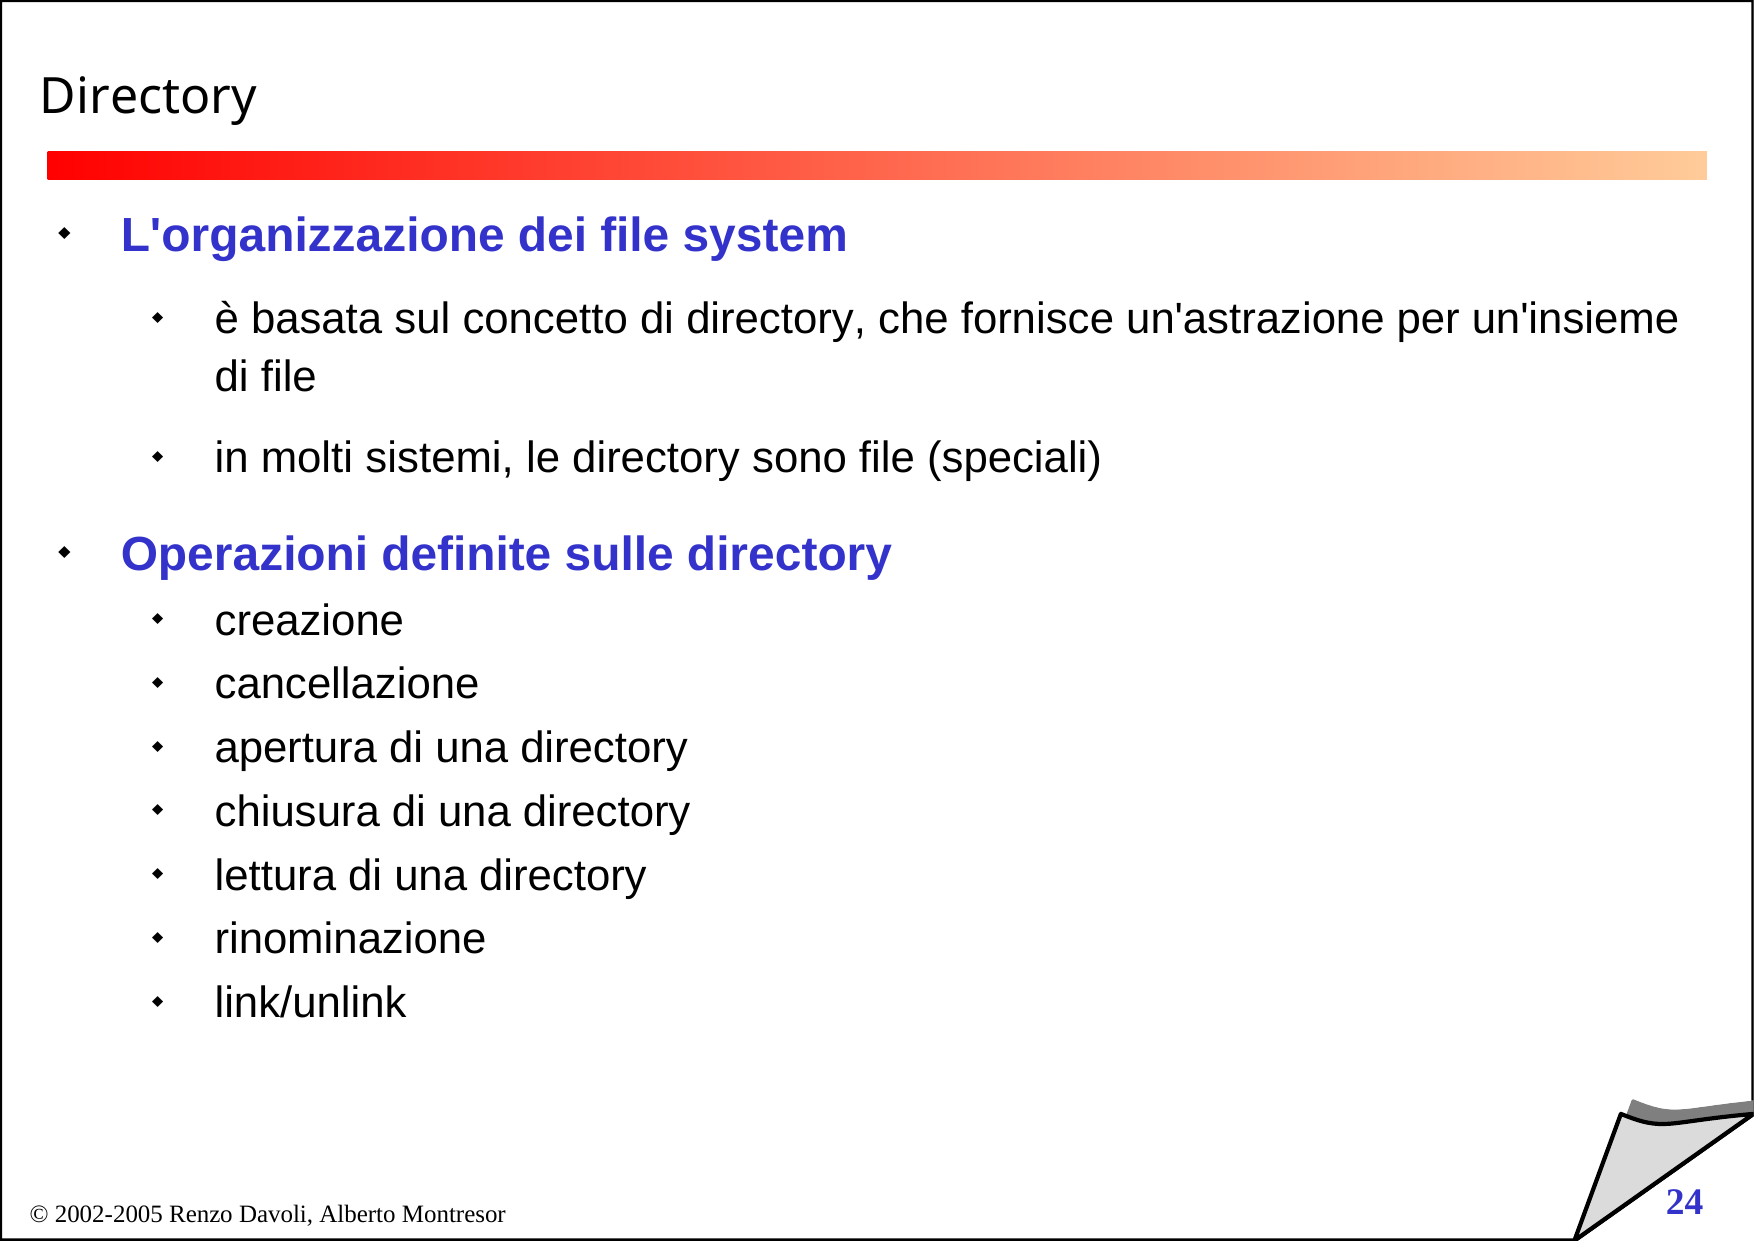

# Directory
L'organizzazione dei file system
è basata sul concetto di directory, che fornisce un'astrazione per un'insieme di file
in molti sistemi, le directory sono file (speciali)
Operazioni definite sulle directory
creazione
cancellazione
apertura di una directory
chiusura di una directory
lettura di una directory
rinominazione
link/unlink